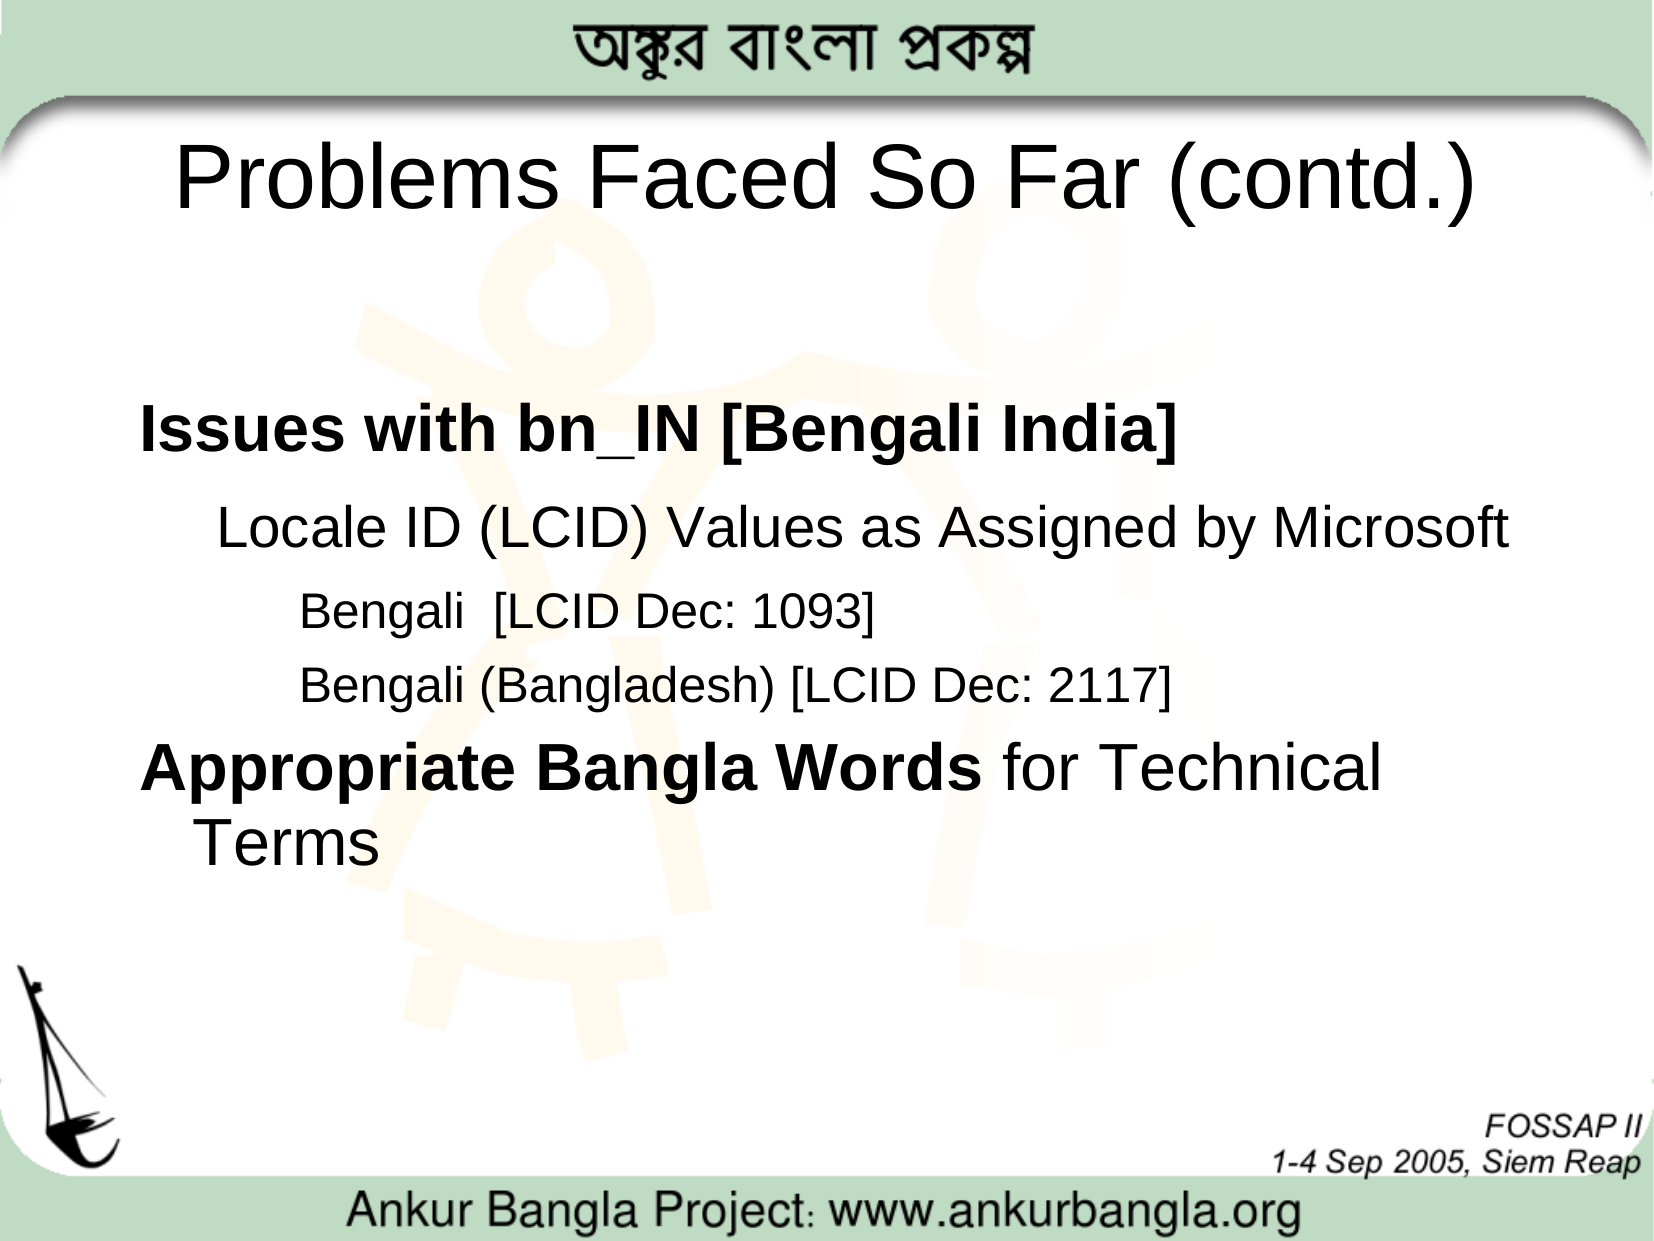

# Problems Faced So Far (contd.)
Issues with bn_IN [Bengali India]
Locale ID (LCID) Values as Assigned by Microsoft
Bengali [LCID Dec: 1093]
Bengali (Bangladesh) [LCID Dec: 2117]
Appropriate Bangla Words for Technical Terms